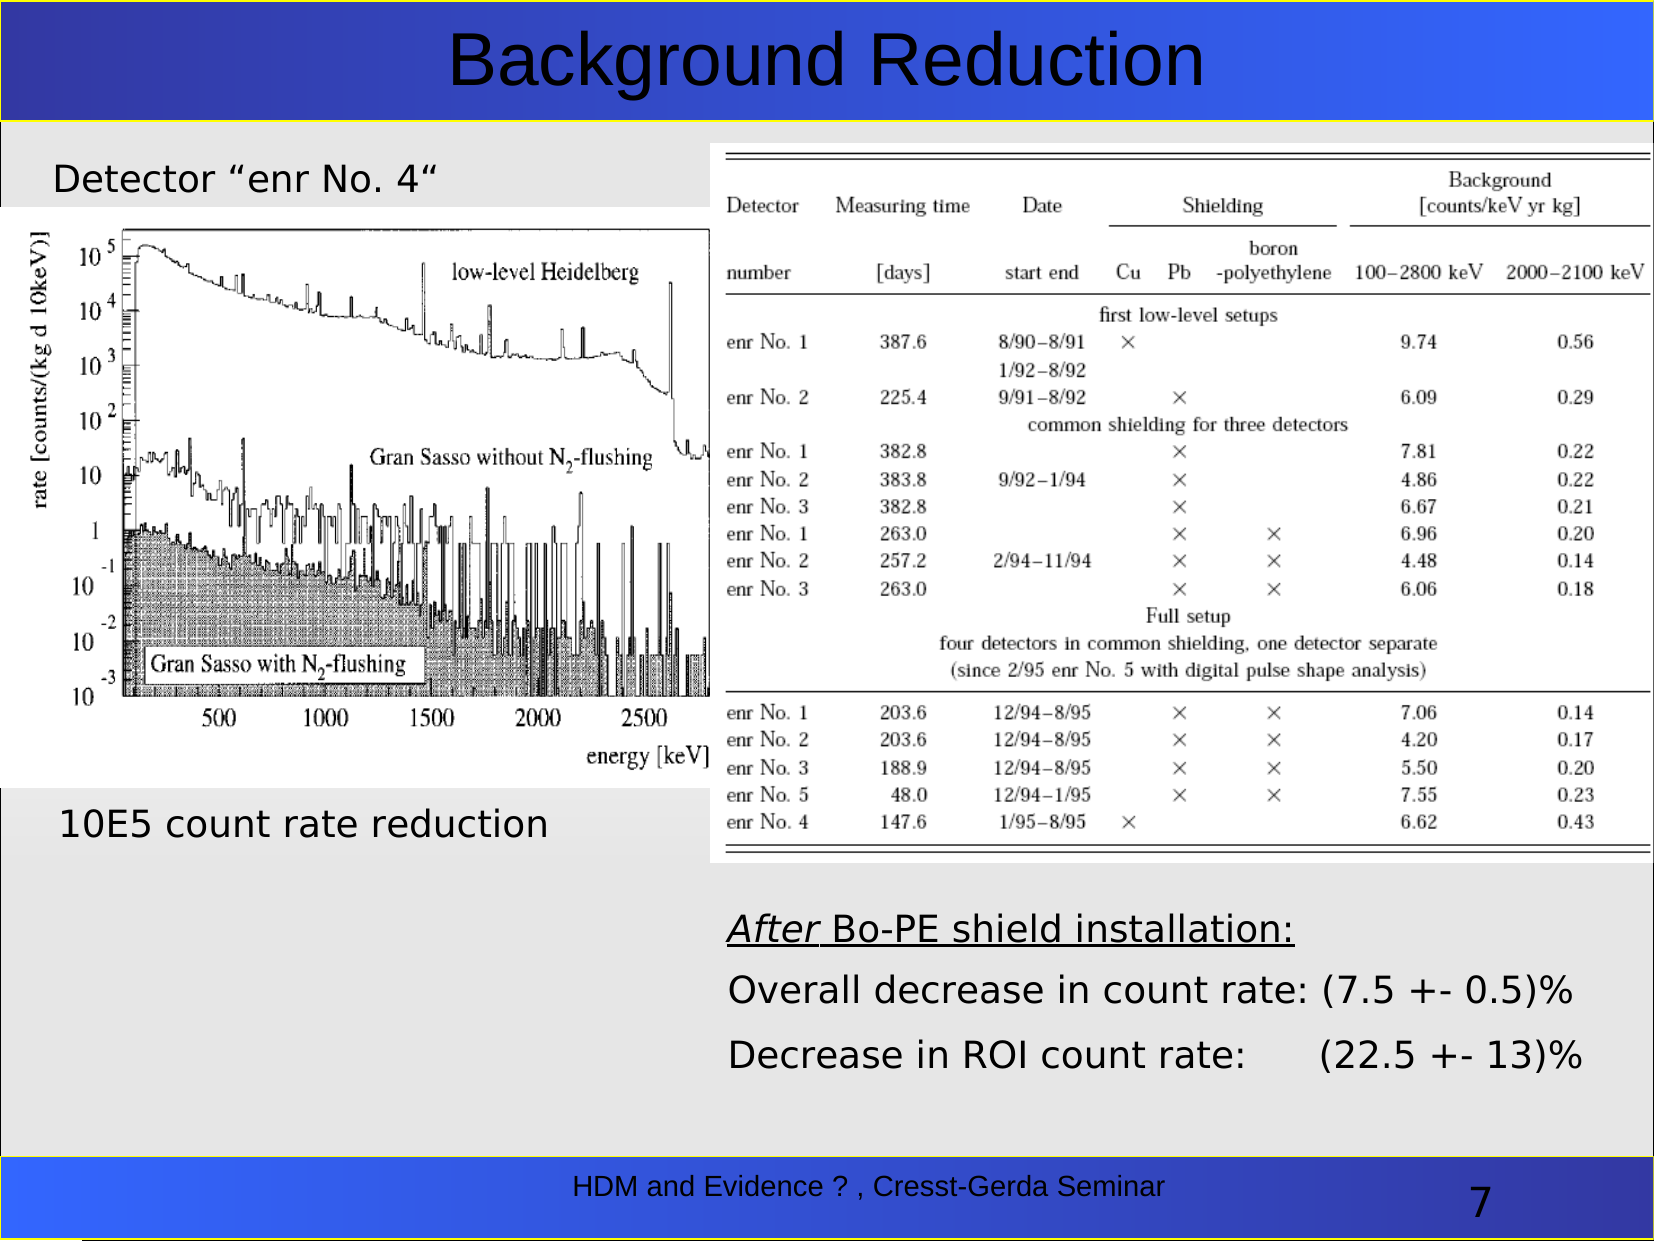

# Background Reduction
Detector “enr No. 4“
10E5 count rate reduction
After Bo-PE shield installation:
Overall decrease in count rate: (7.5 +- 0.5)%
Decrease in ROI count rate: (22.5 +- 13)%
7